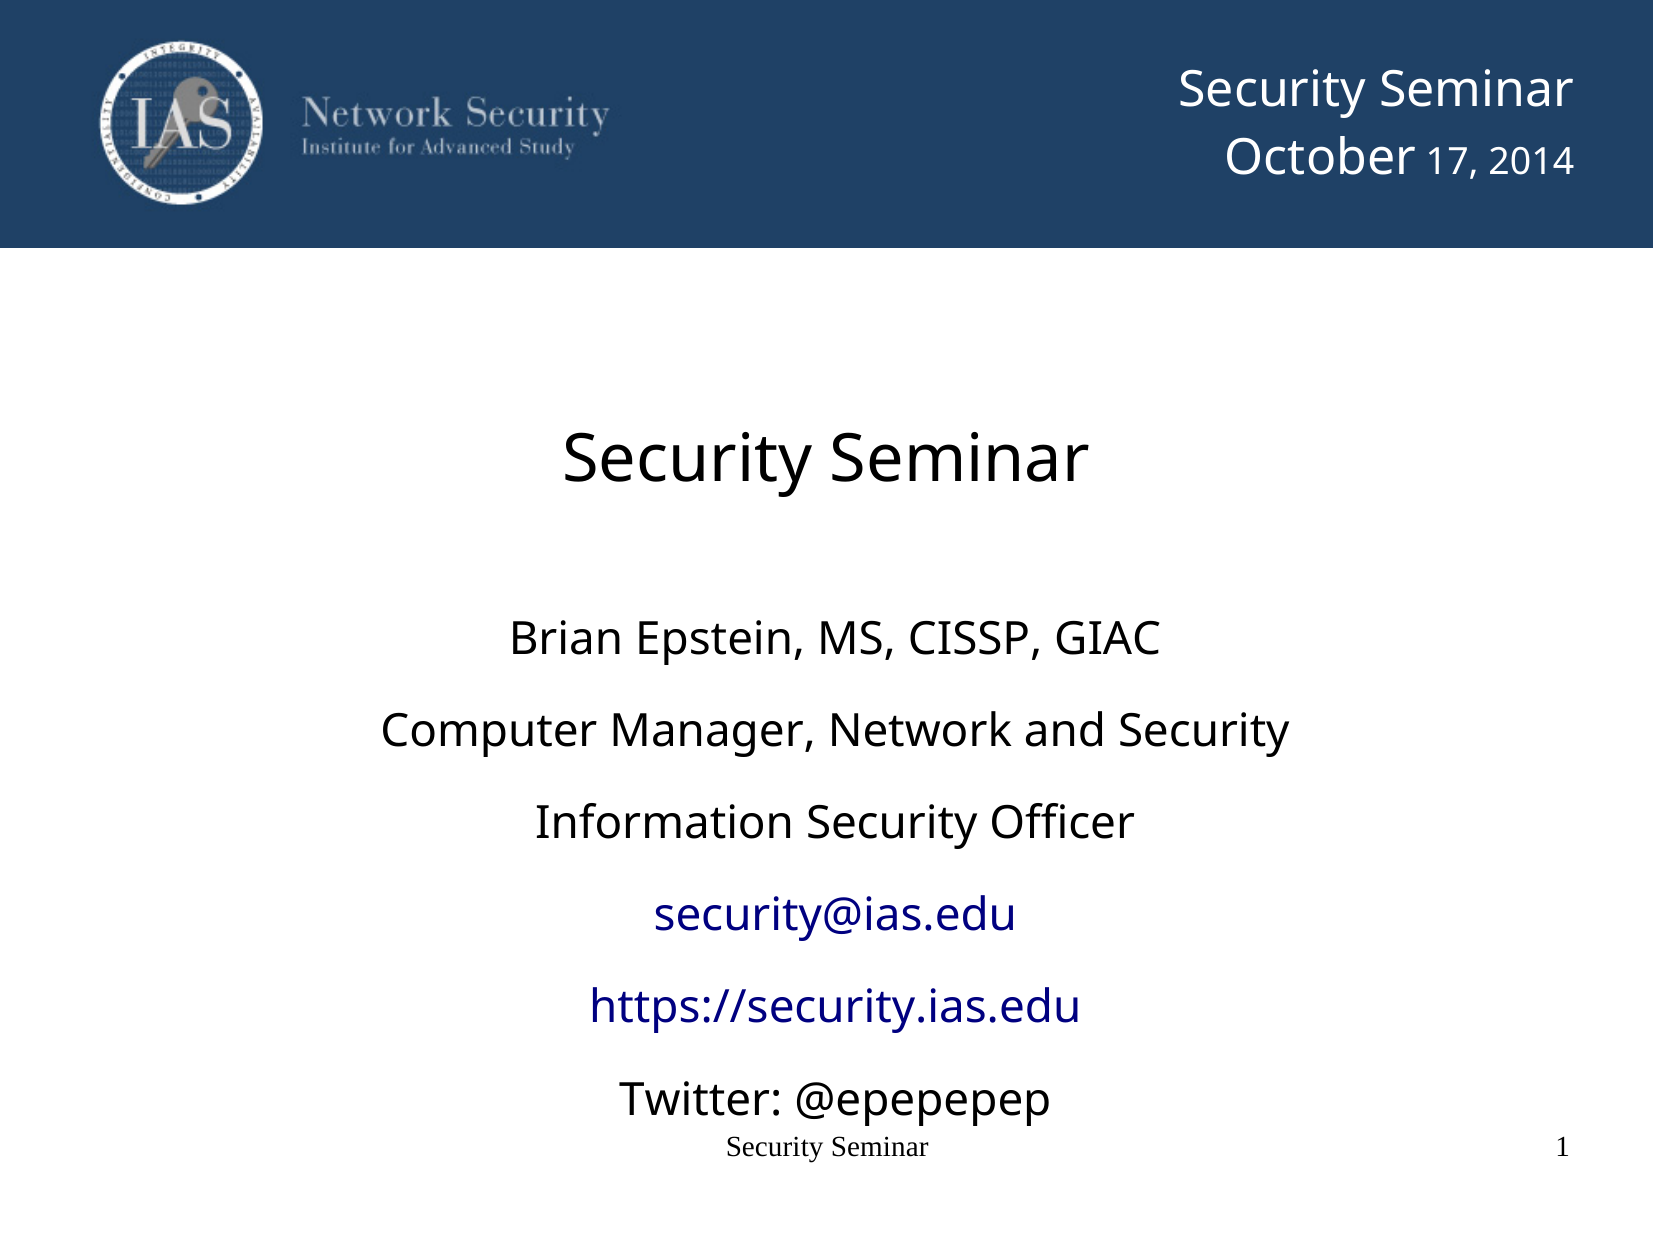

# Security Seminar October 17, 2014
Security Seminar
Brian Epstein, MS, CISSP, GIAC
Computer Manager, Network and Security
Information Security Officer
security@ias.edu
https://security.ias.edu
Twitter: @epepepep
Security Seminar
1